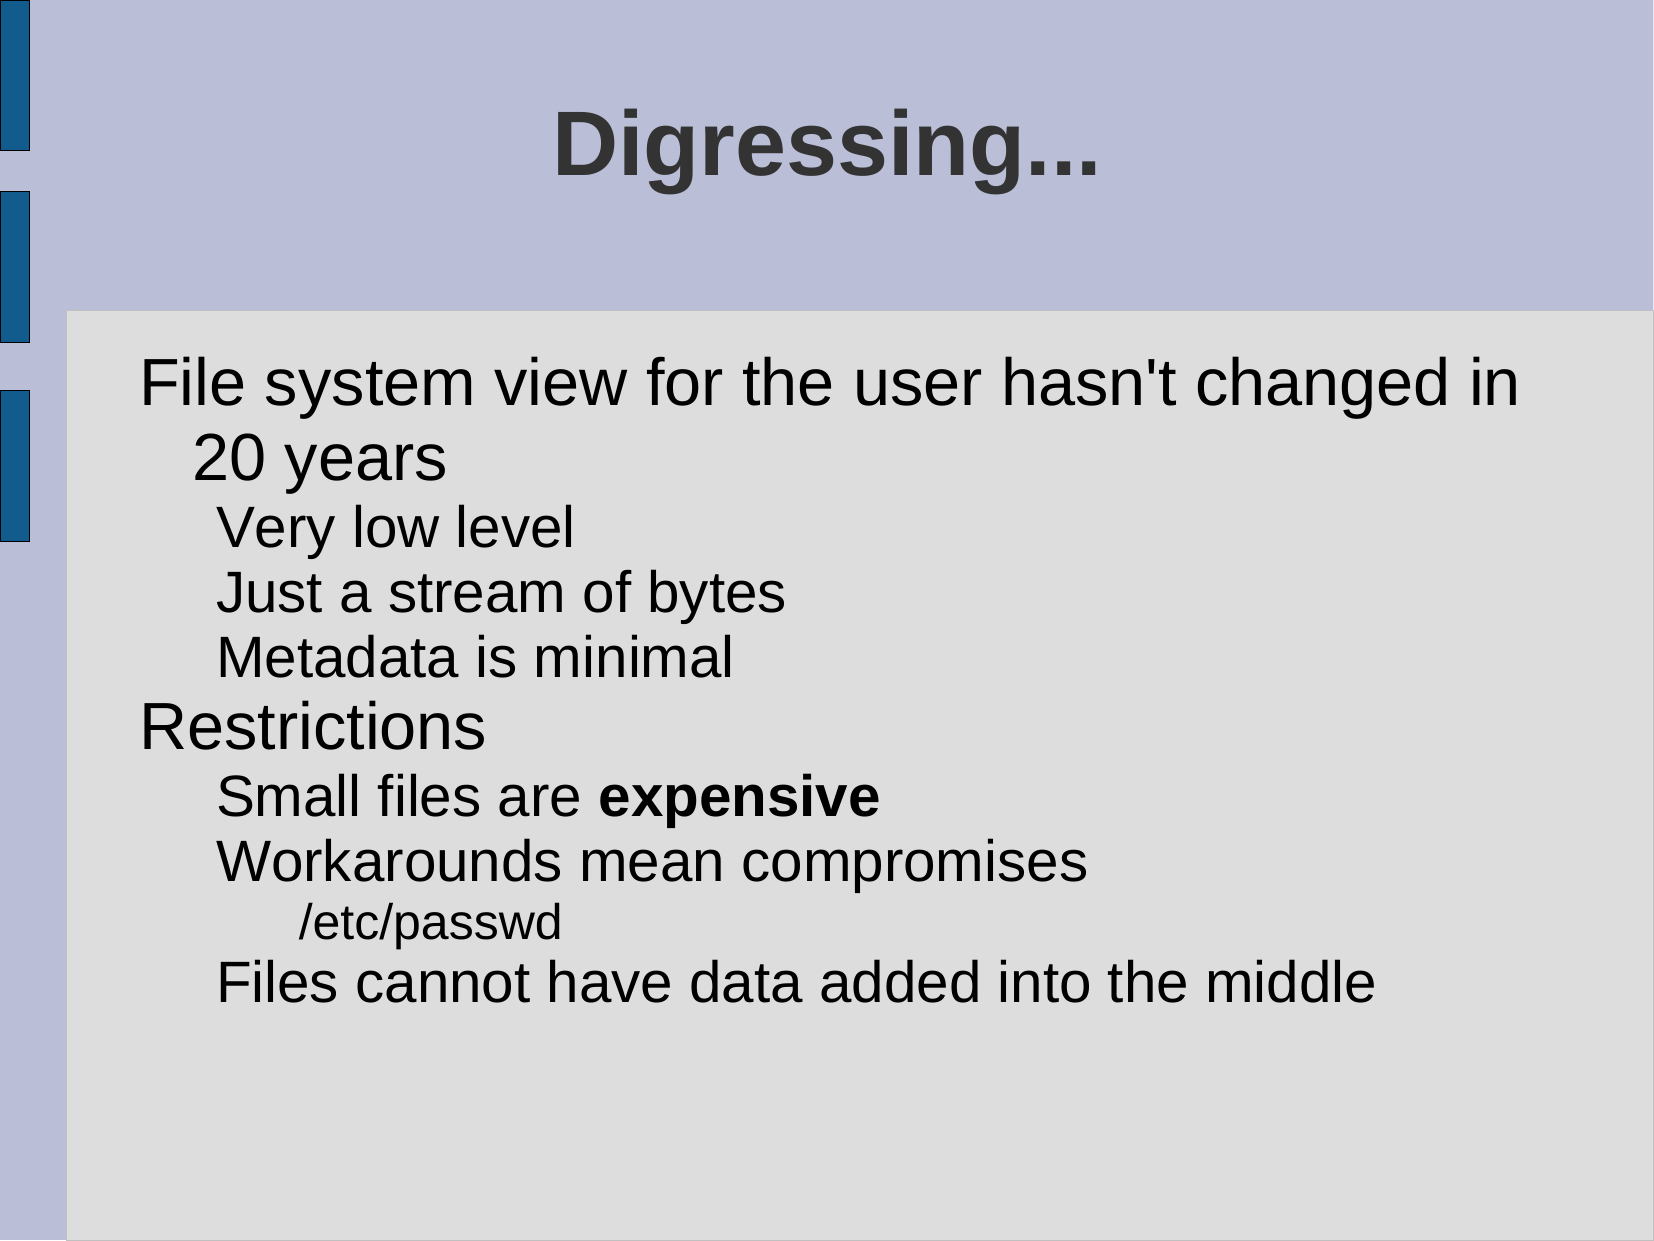

# Digressing...
File system view for the user hasn't changed in 20 years
Very low level
Just a stream of bytes
Metadata is minimal
Restrictions
Small files are expensive
Workarounds mean compromises
/etc/passwd
Files cannot have data added into the middle